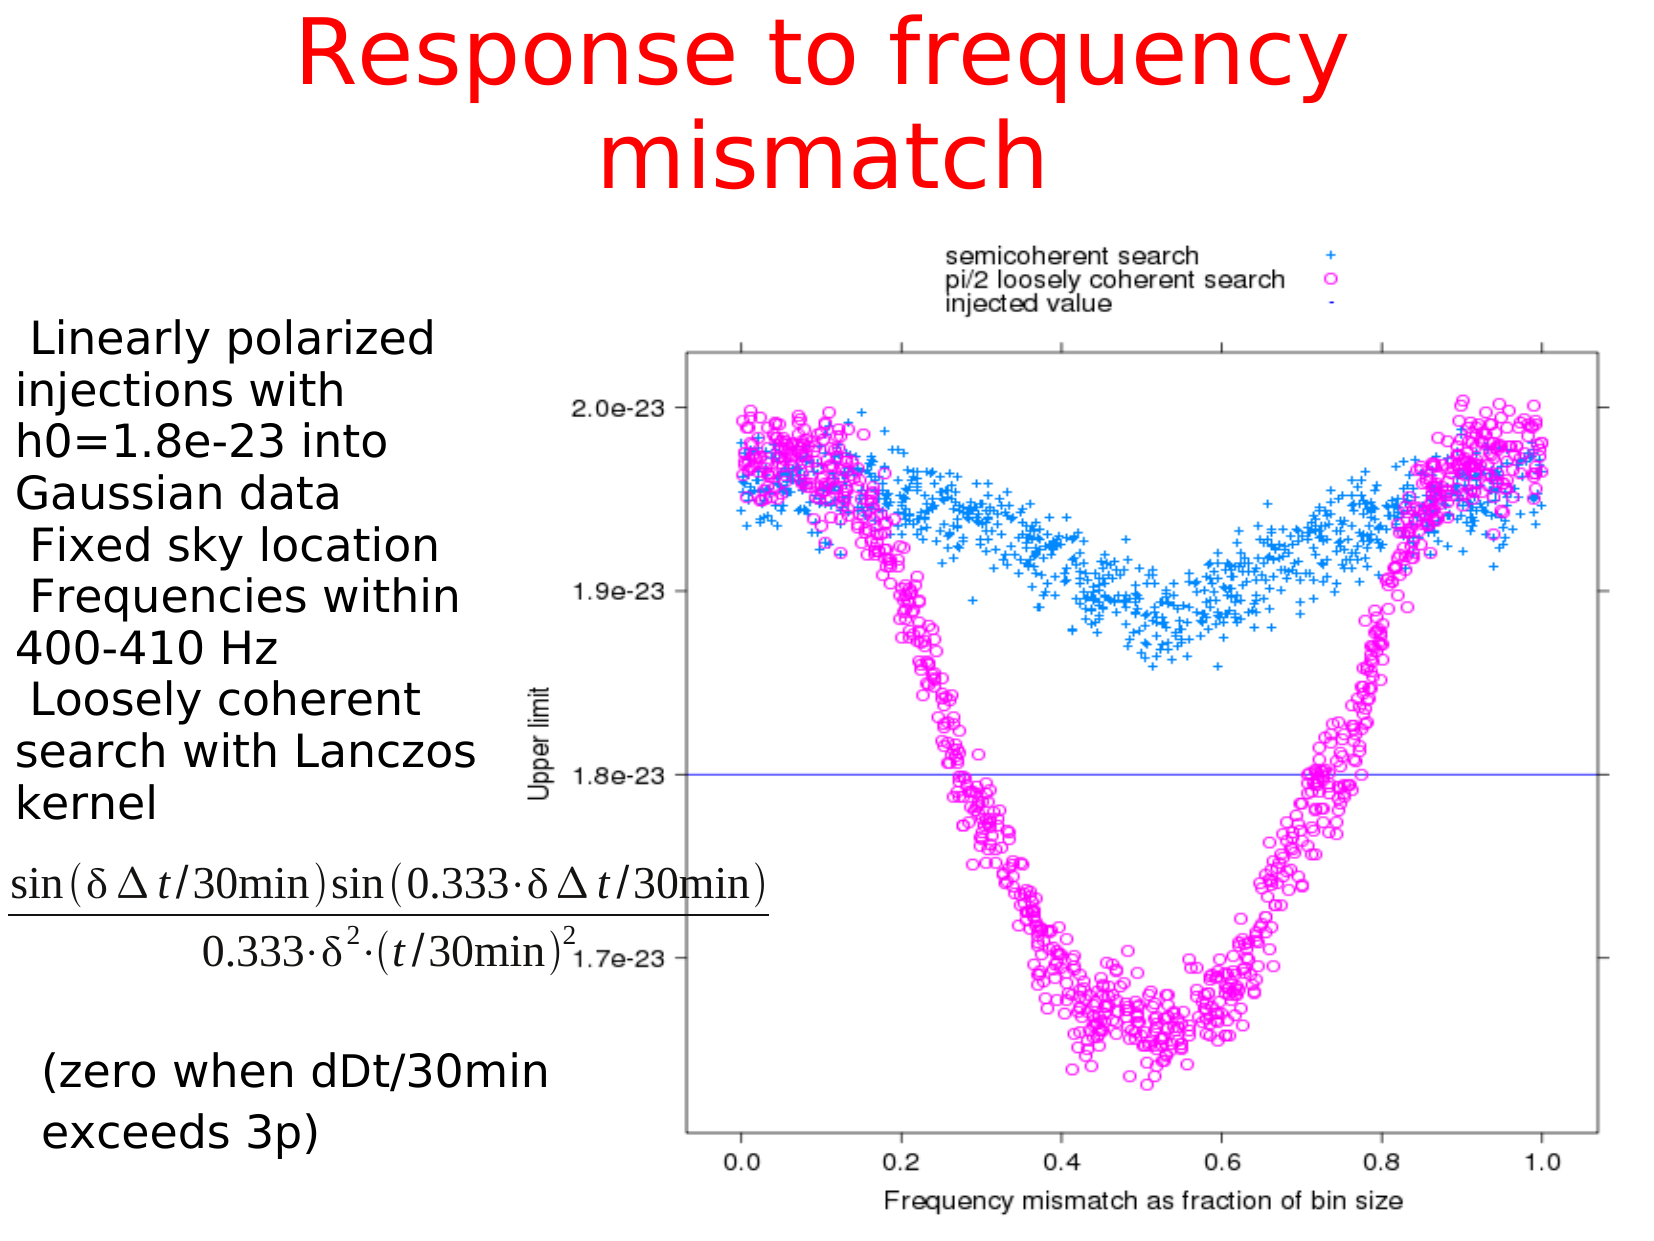

# Response to frequency mismatch
 Linearly polarized injections with h0=1.8e-23 into Gaussian data
 Fixed sky location
 Frequencies within 400-410 Hz
 Loosely coherent search with Lanczos kernel
(zero when dDt/30min exceeds 3p)